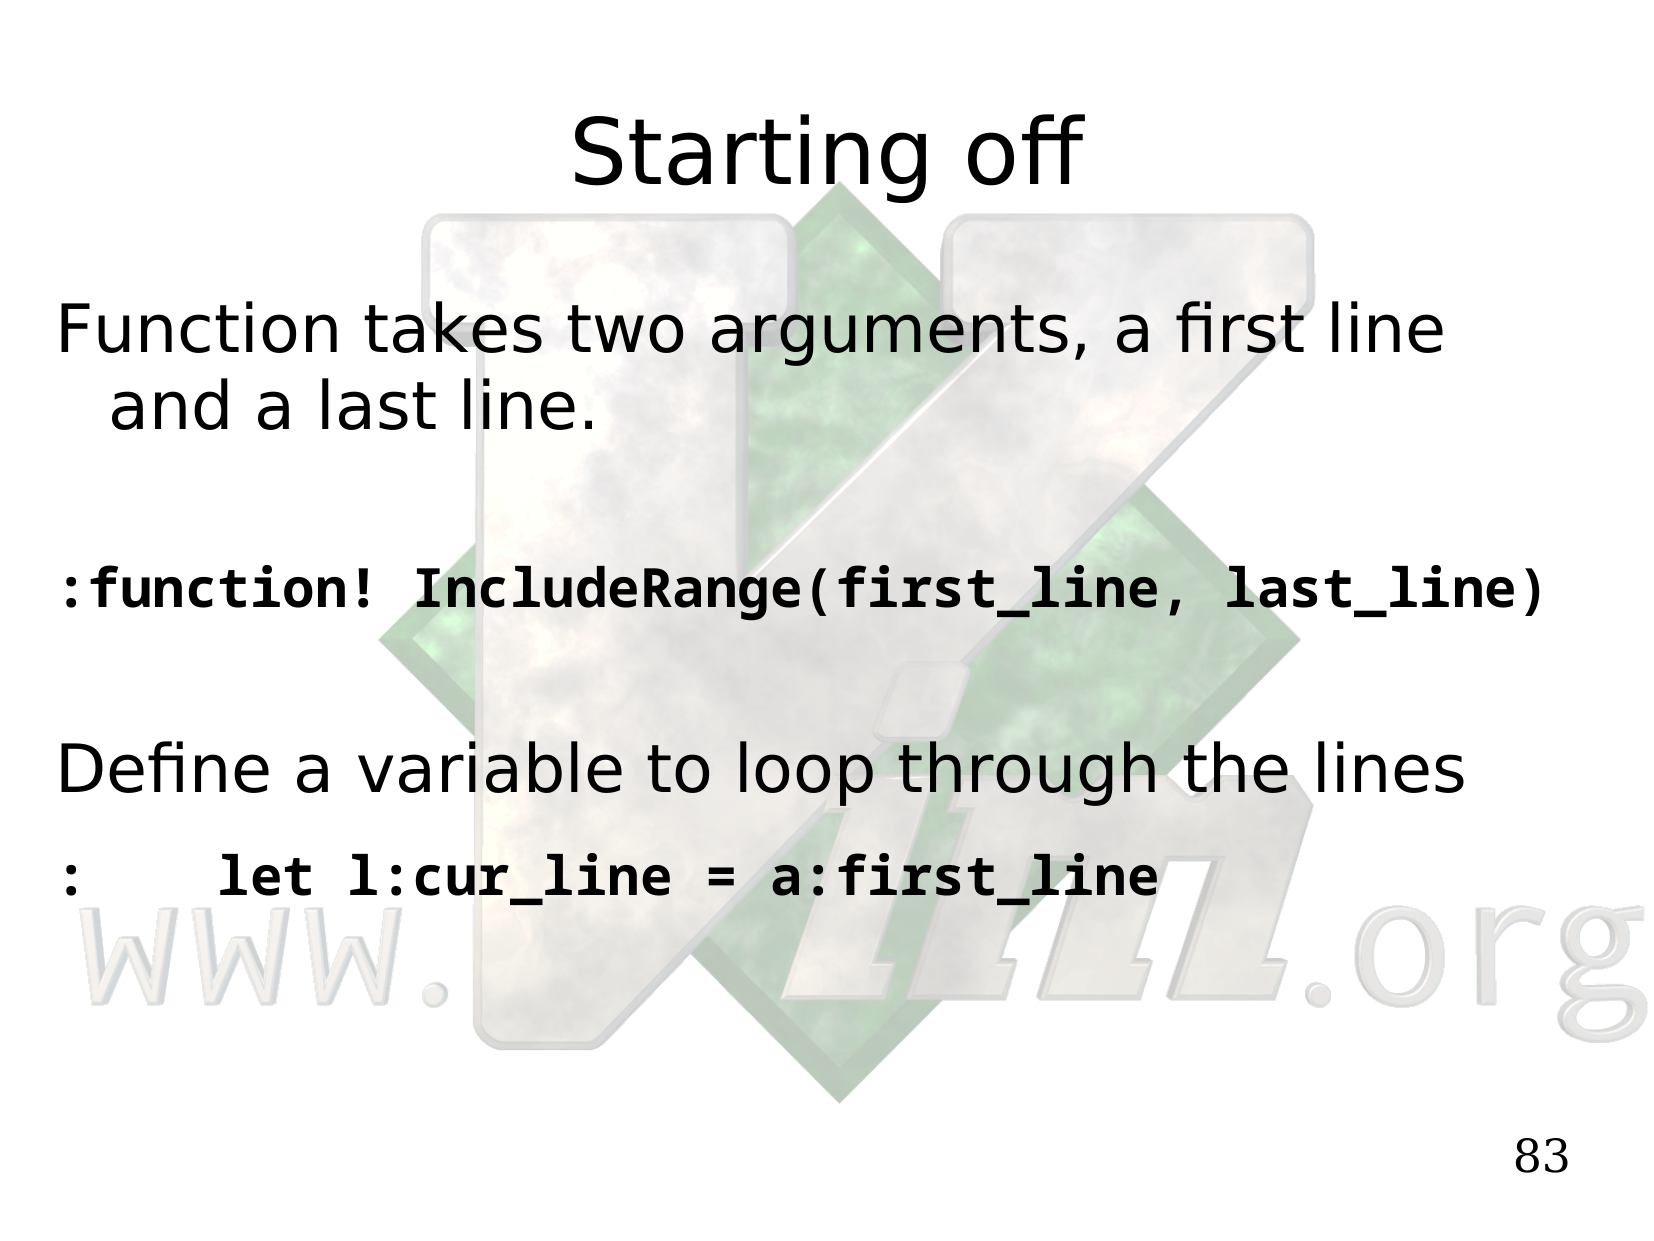

# Starting off
Function takes two arguments, a first line and a last line.
:function! IncludeRange(first_line, last_line)
Define a variable to loop through the lines
: let l:cur_line = a:first_line
83